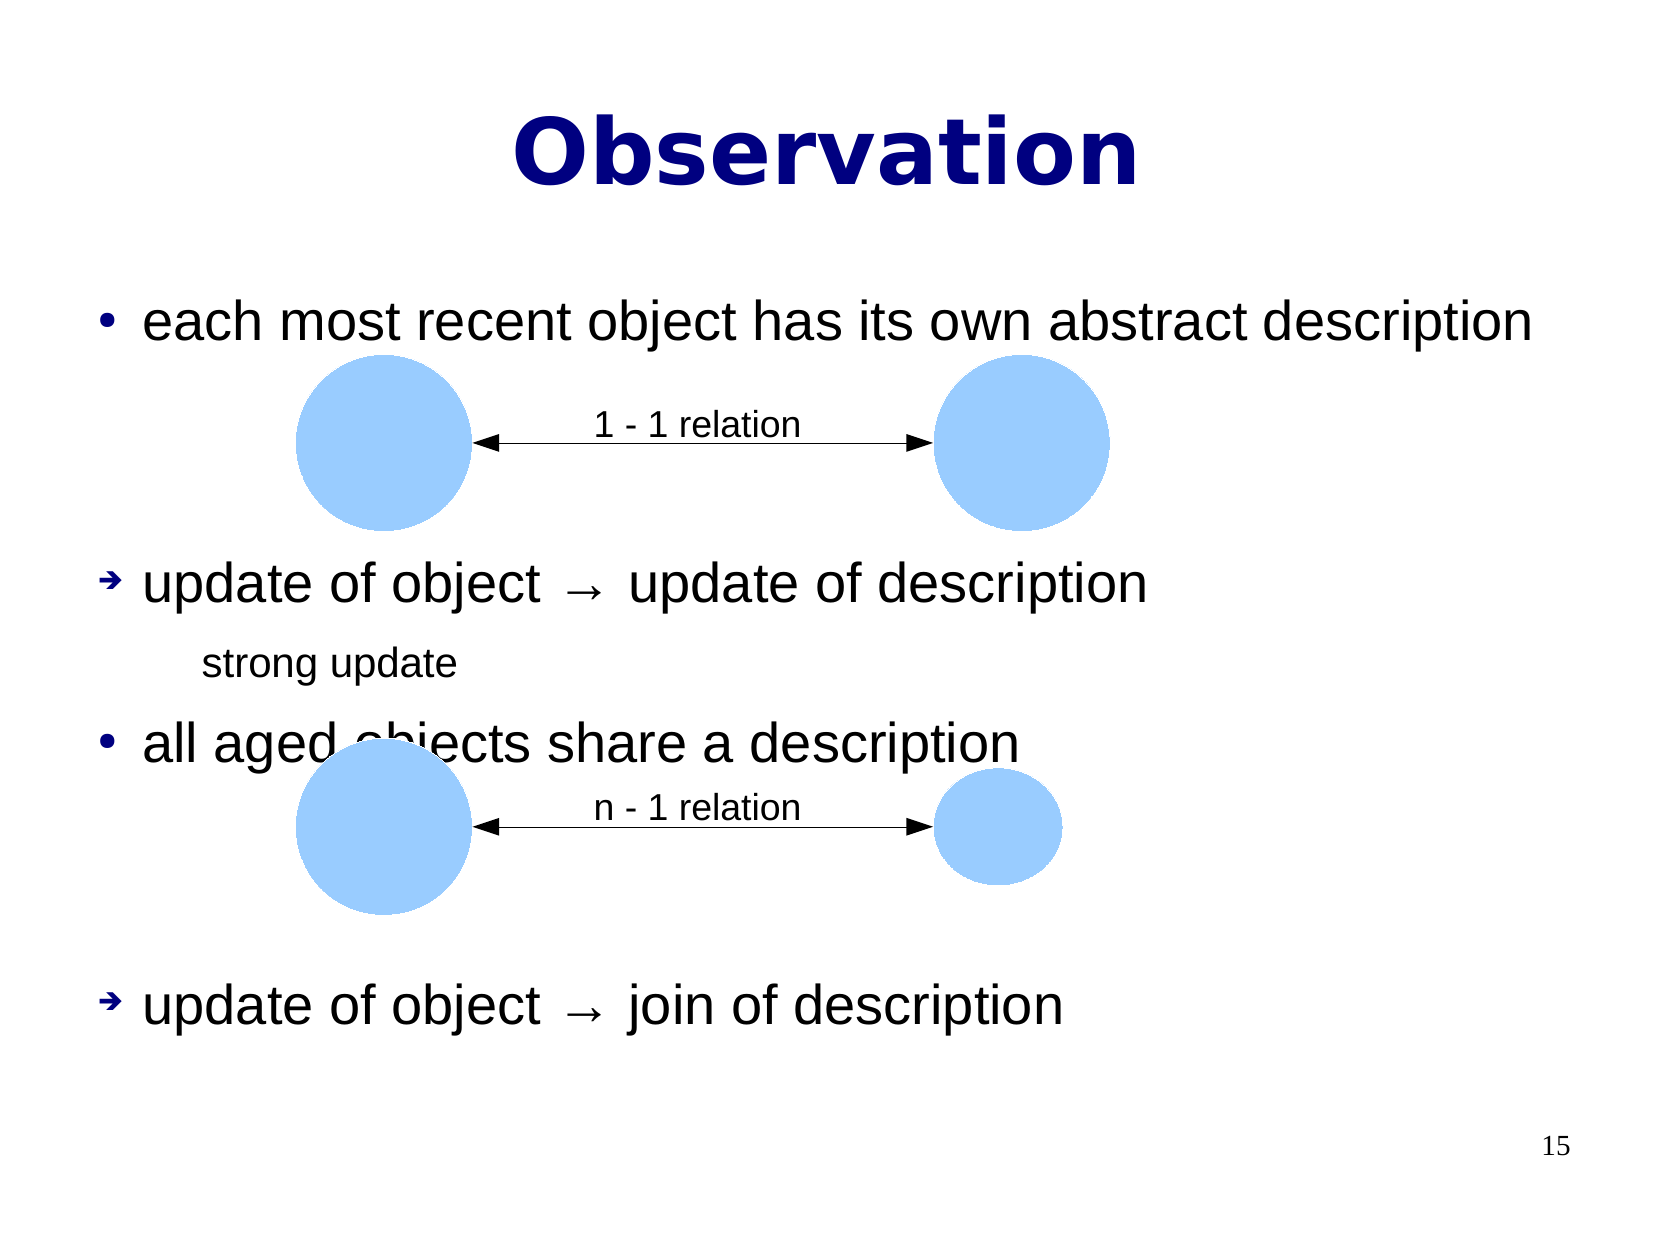

# Observation
each most recent object has its own abstract description
update of object → update of description
strong update
all aged objects share a description
update of object → join of description
1 - 1 relation
n - 1 relation
15